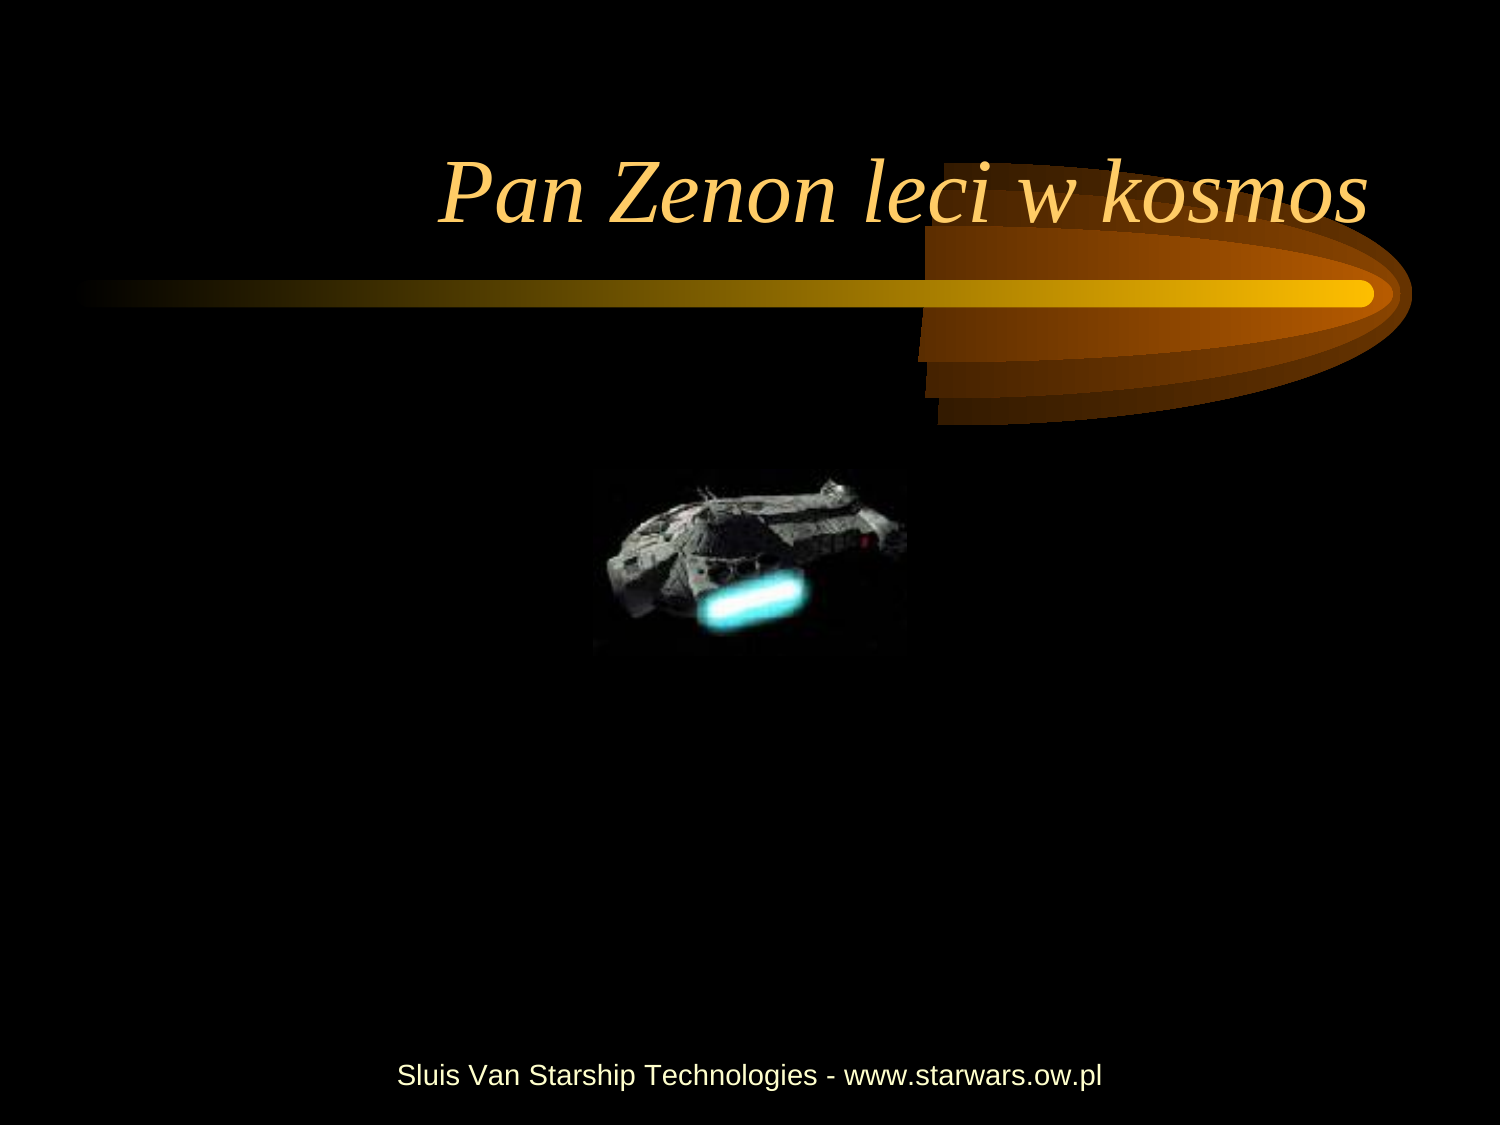

# Pan Zenon leci w kosmos
Sluis Van Starship Technologies - www.starwars.ow.pl